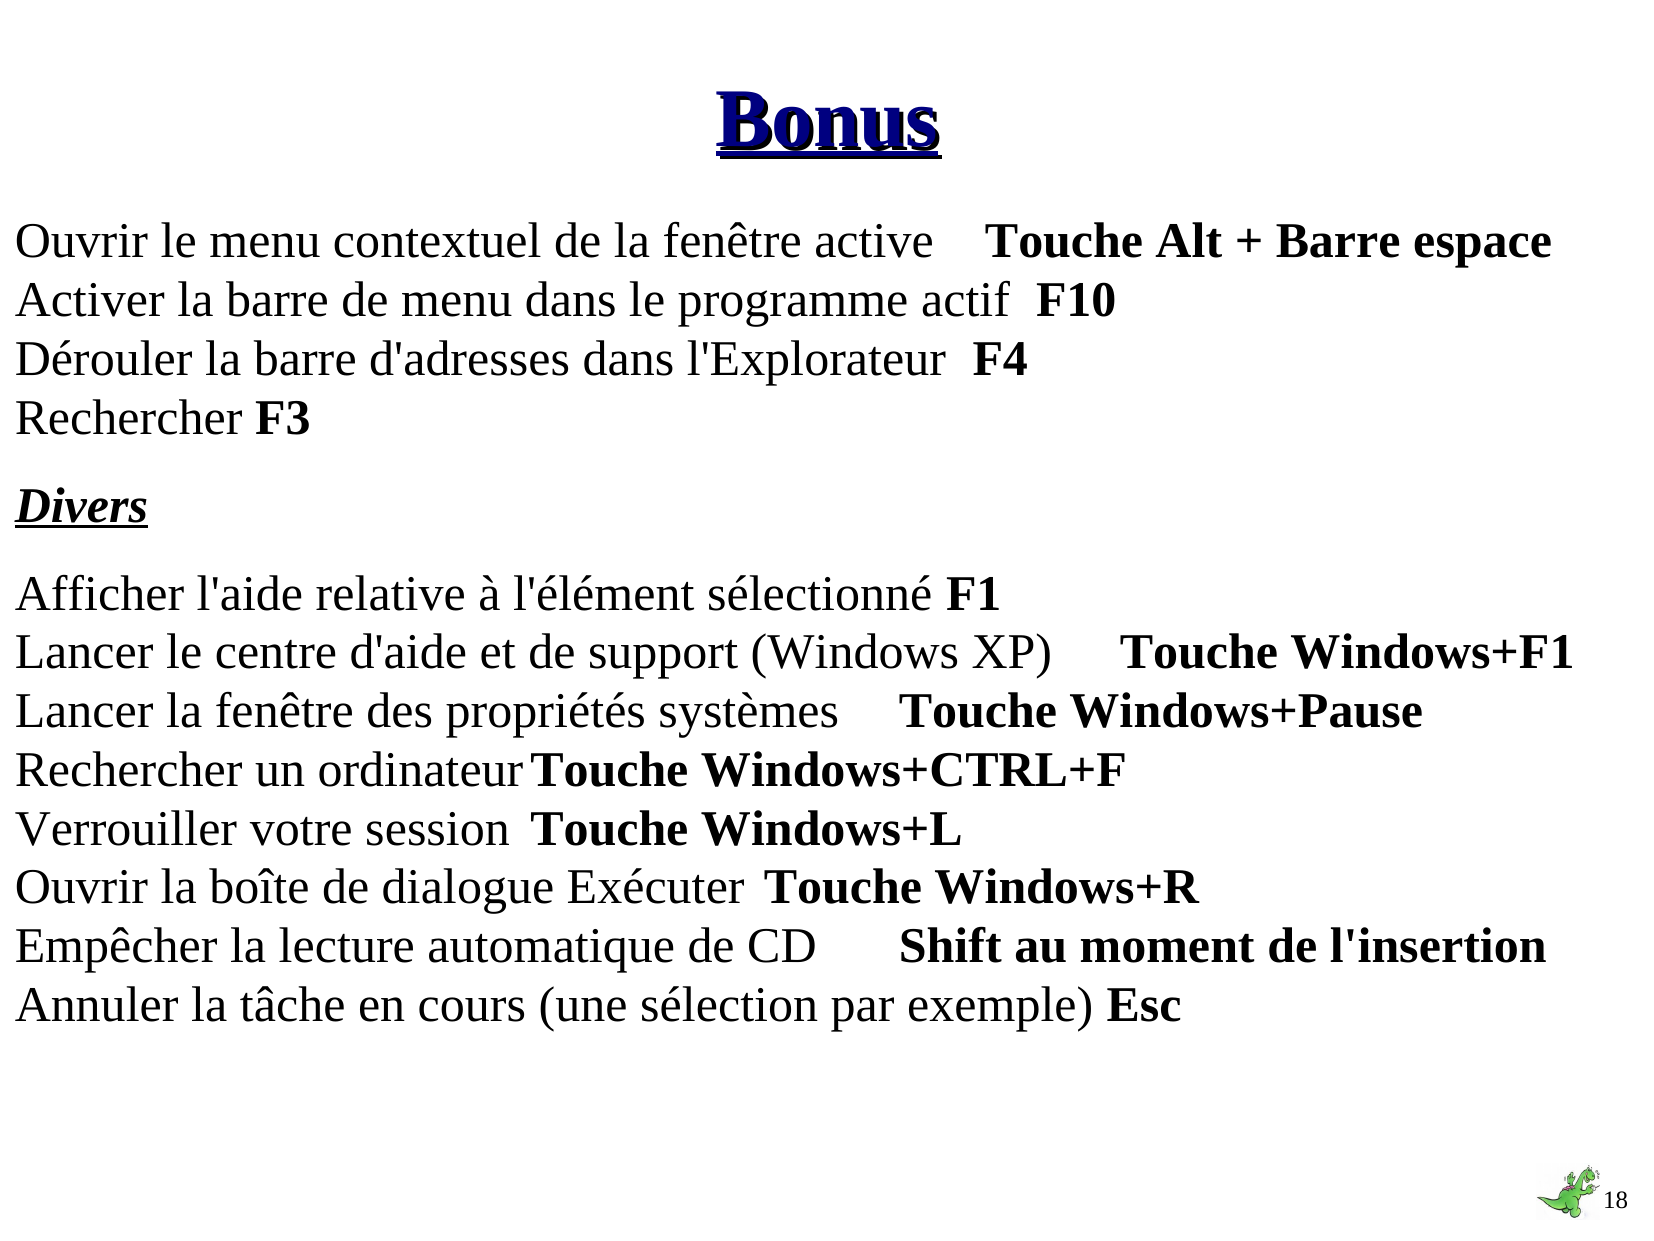

Bonus
Ouvrir le menu contextuel de la fenêtre active	 Touche Alt + Barre espace
Activer la barre de menu dans le programme actif F10
Dérouler la barre d'adresses dans l'Explorateur	F4
Rechercher F3
Divers
Afficher l'aide relative à l'élément sélectionné F1
Lancer le centre d'aide et de support (Windows XP)	Touche Windows+F1
Lancer la fenêtre des propriétés systèmes	Touche Windows+Pause
Rechercher un ordinateur	Touche Windows+CTRL+F
Verrouiller votre session	Touche Windows+L
Ouvrir la boîte de dialogue Exécuter	 Touche Windows+R
Empêcher la lecture automatique de CD 	Shift au moment de l'insertion
Annuler la tâche en cours (une sélection par exemple) Esc
18